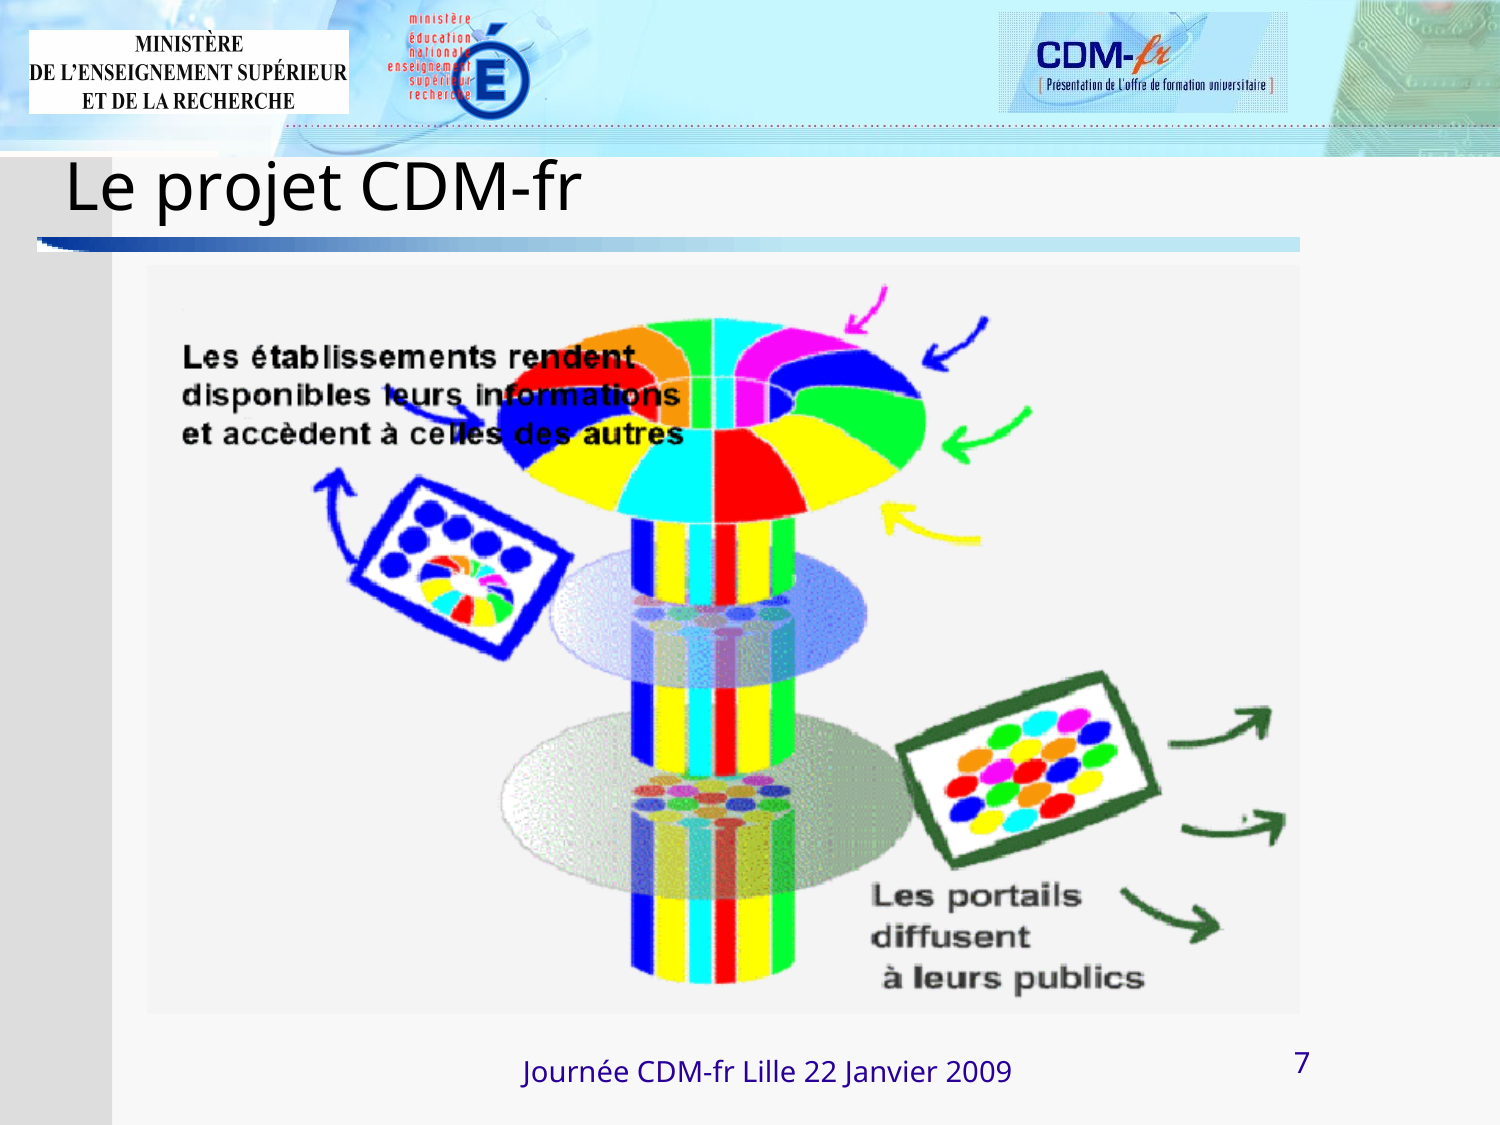

# Le projet CDM-fr
Journée C2i-1, Paris 16 déc 2004
7